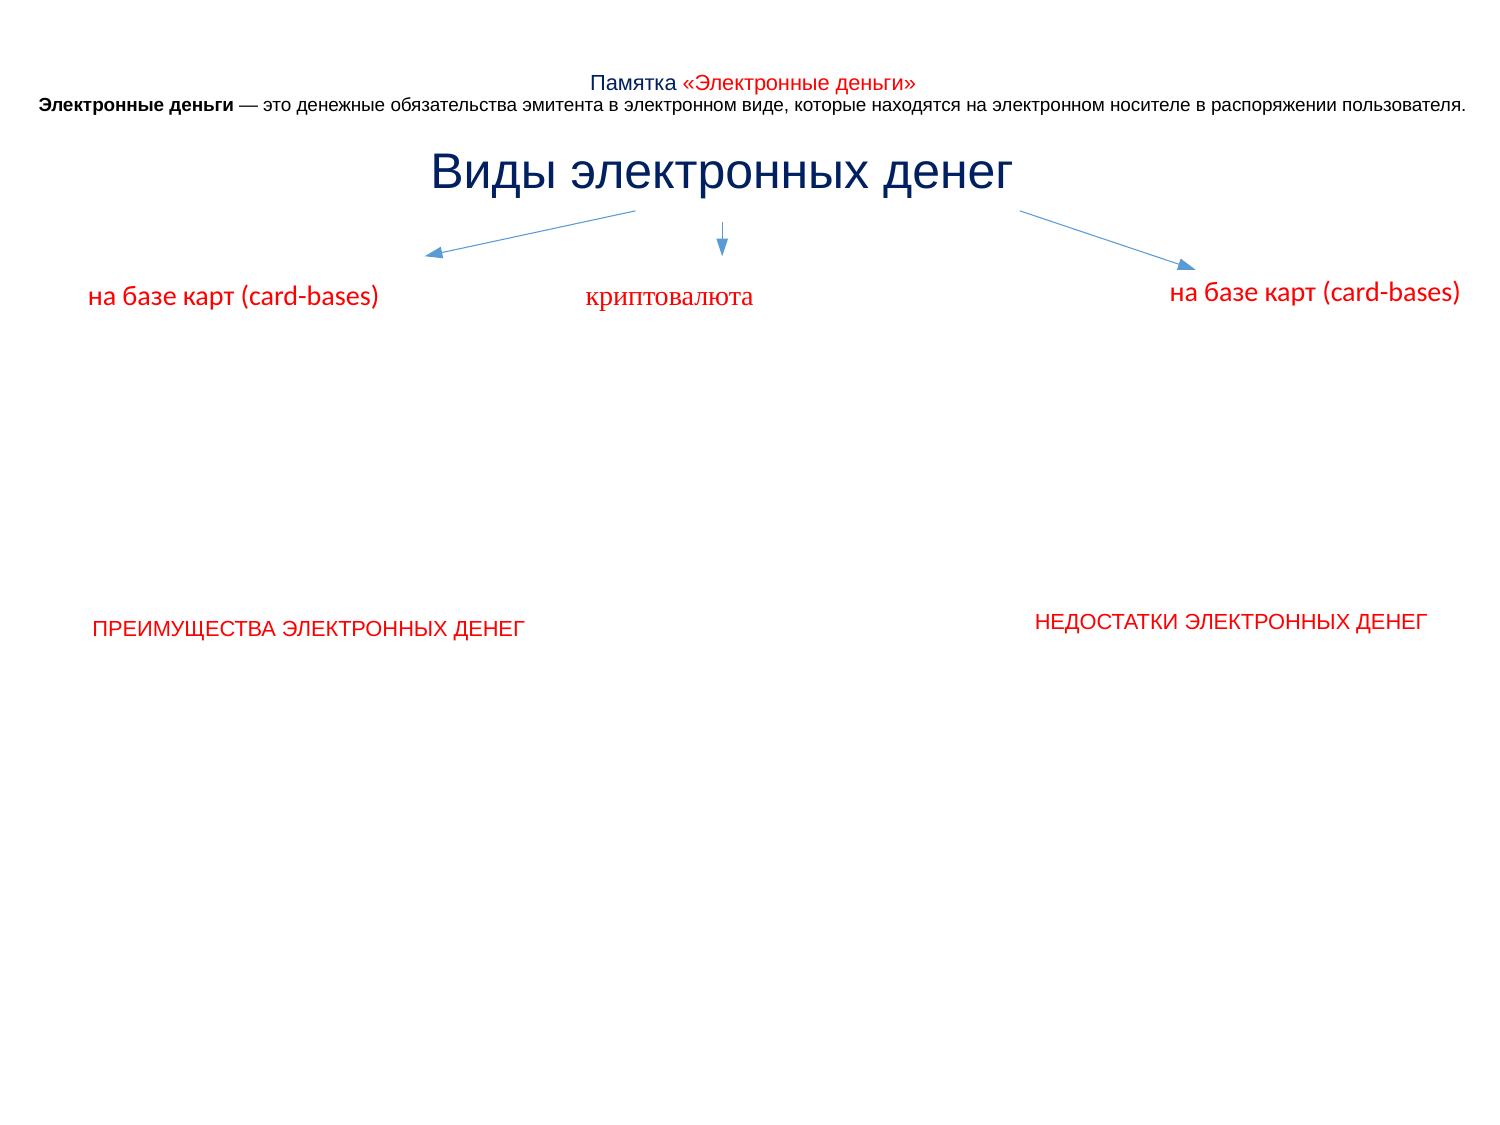

Памятка «Электронные деньги»
Электронные деньги — это денежные обязательства эмитента в электронном виде, которые находятся на электронном носителе в распоряжении пользователя.
# Виды электронных денег
на базе карт (card-bases)
криптовалюта
на базе карт (card-bases)
НЕДОСТАТКИ ЭЛЕКТРОННЫХ ДЕНЕГ
ПРЕИМУЩЕСТВА ЭЛЕКТРОННЫХ ДЕНЕГ